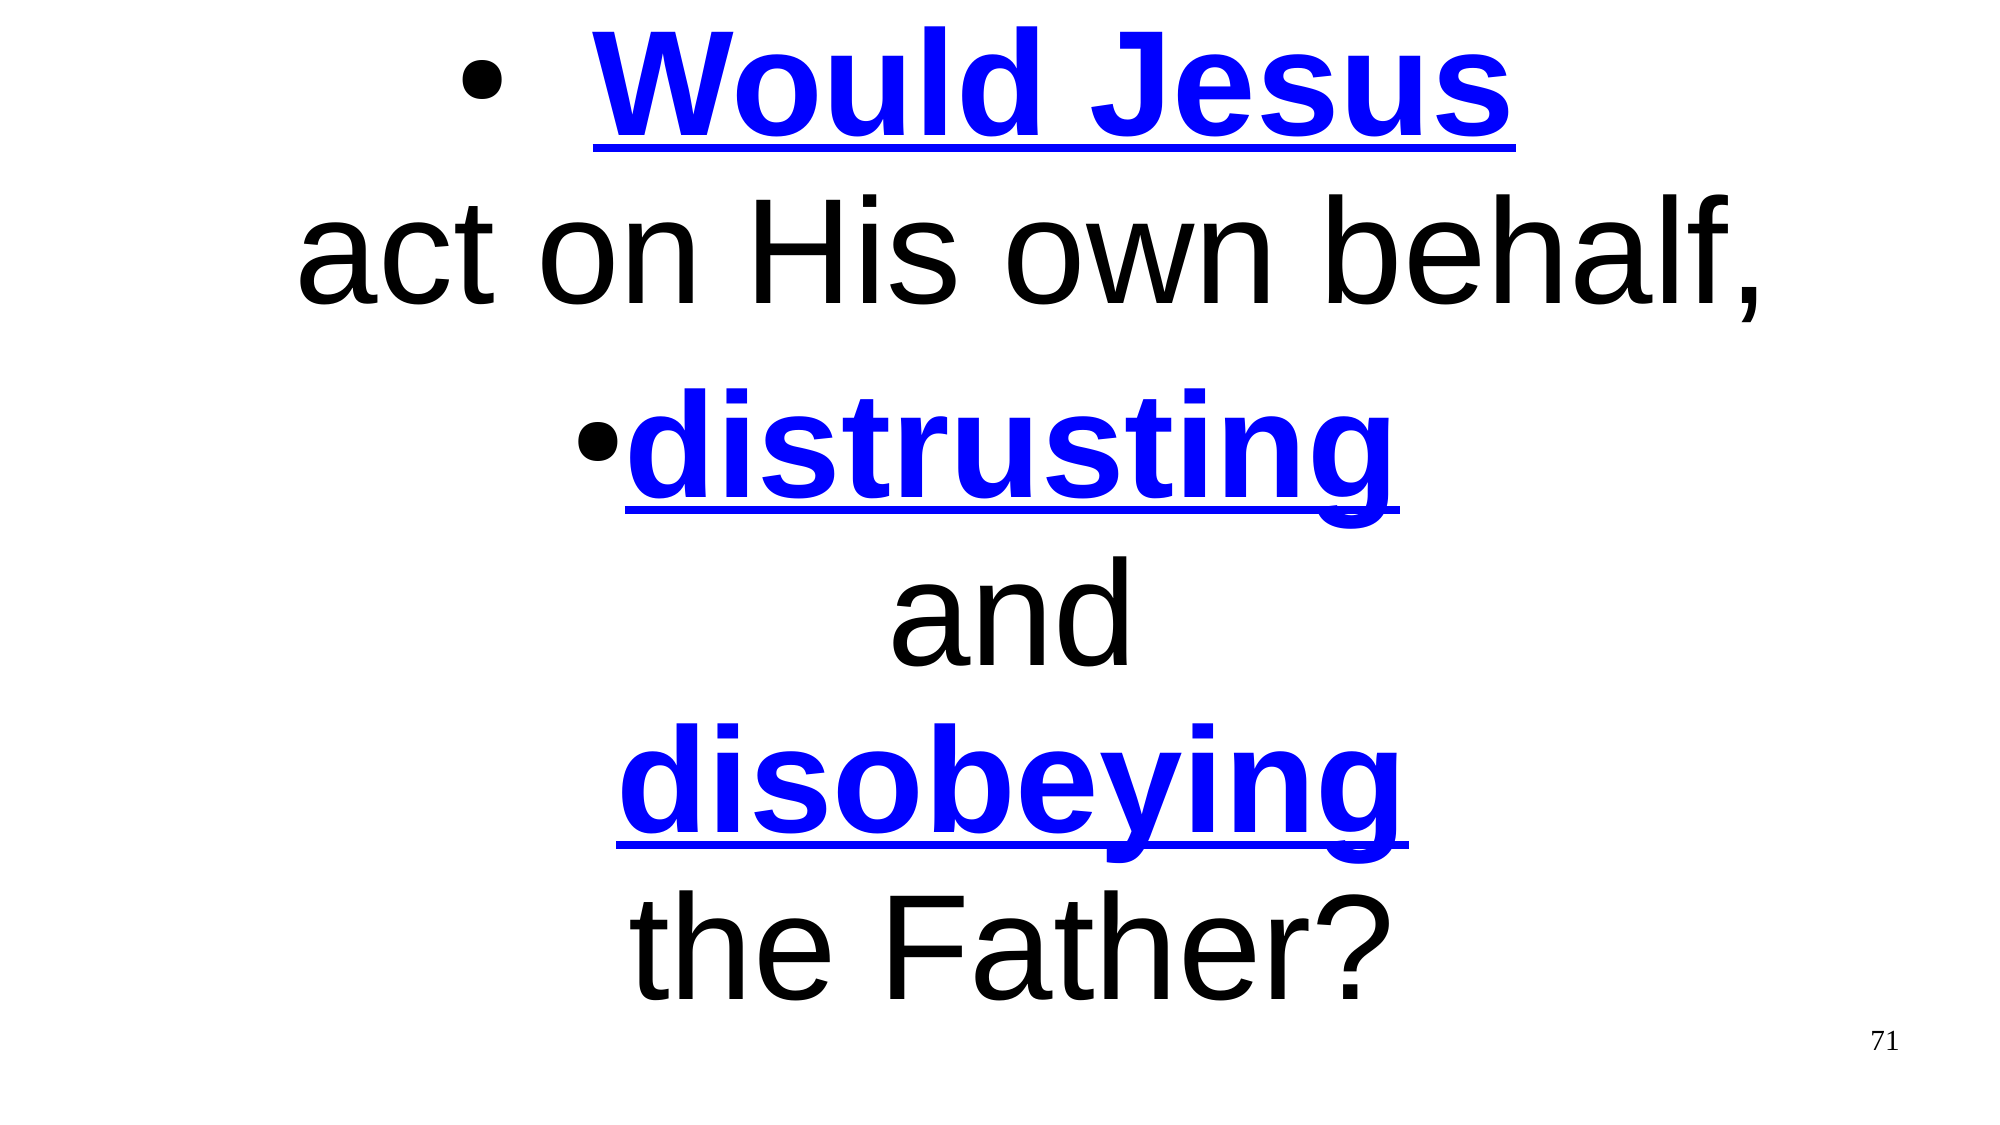

# Would Jesus act on His own behalf,
distrusting
and
disobeying
the Father?
71